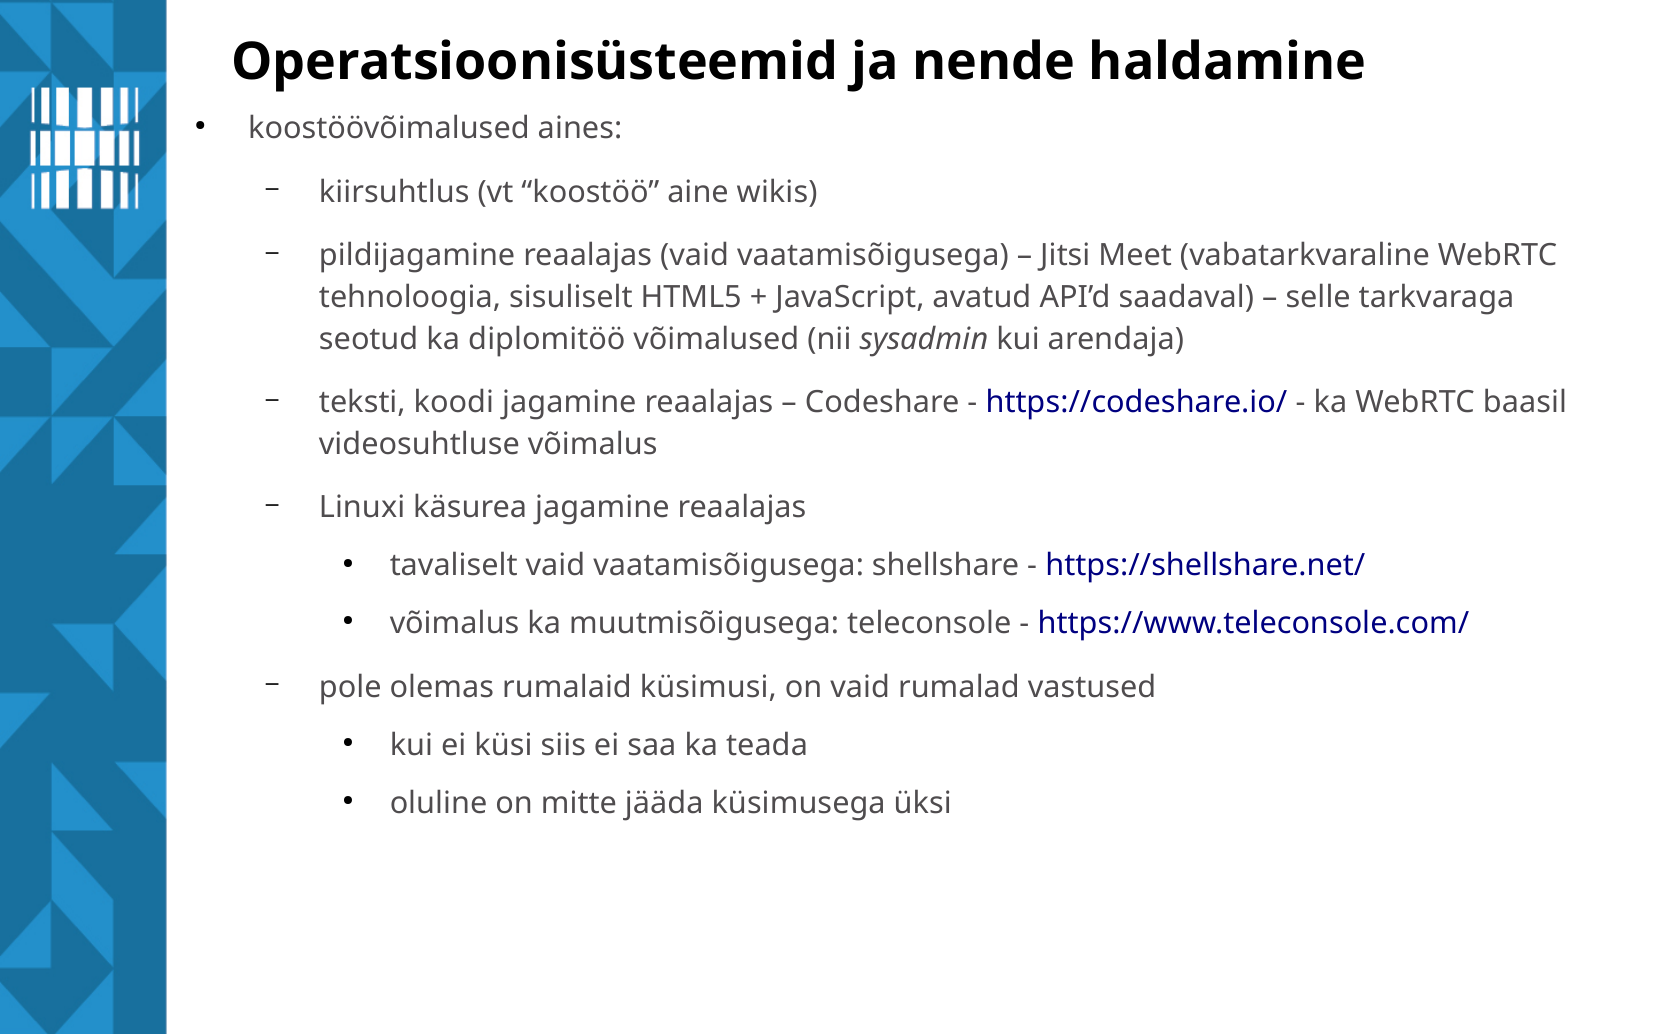

# Operatsioonisüsteemid ja nende haldamine
koostöövõimalused aines:
kiirsuhtlus (vt “koostöö” aine wikis)
pildijagamine reaalajas (vaid vaatamisõigusega) – Jitsi Meet (vabatarkvaraline WebRTC tehnoloogia, sisuliselt HTML5 + JavaScript, avatud API’d saadaval) – selle tarkvaraga seotud ka diplomitöö võimalused (nii sysadmin kui arendaja)
teksti, koodi jagamine reaalajas – Codeshare - https://codeshare.io/ - ka WebRTC baasil videosuhtluse võimalus
Linuxi käsurea jagamine reaalajas
tavaliselt vaid vaatamisõigusega: shellshare - https://shellshare.net/
võimalus ka muutmisõigusega: teleconsole - https://www.teleconsole.com/
pole olemas rumalaid küsimusi, on vaid rumalad vastused
kui ei küsi siis ei saa ka teada
oluline on mitte jääda küsimusega üksi